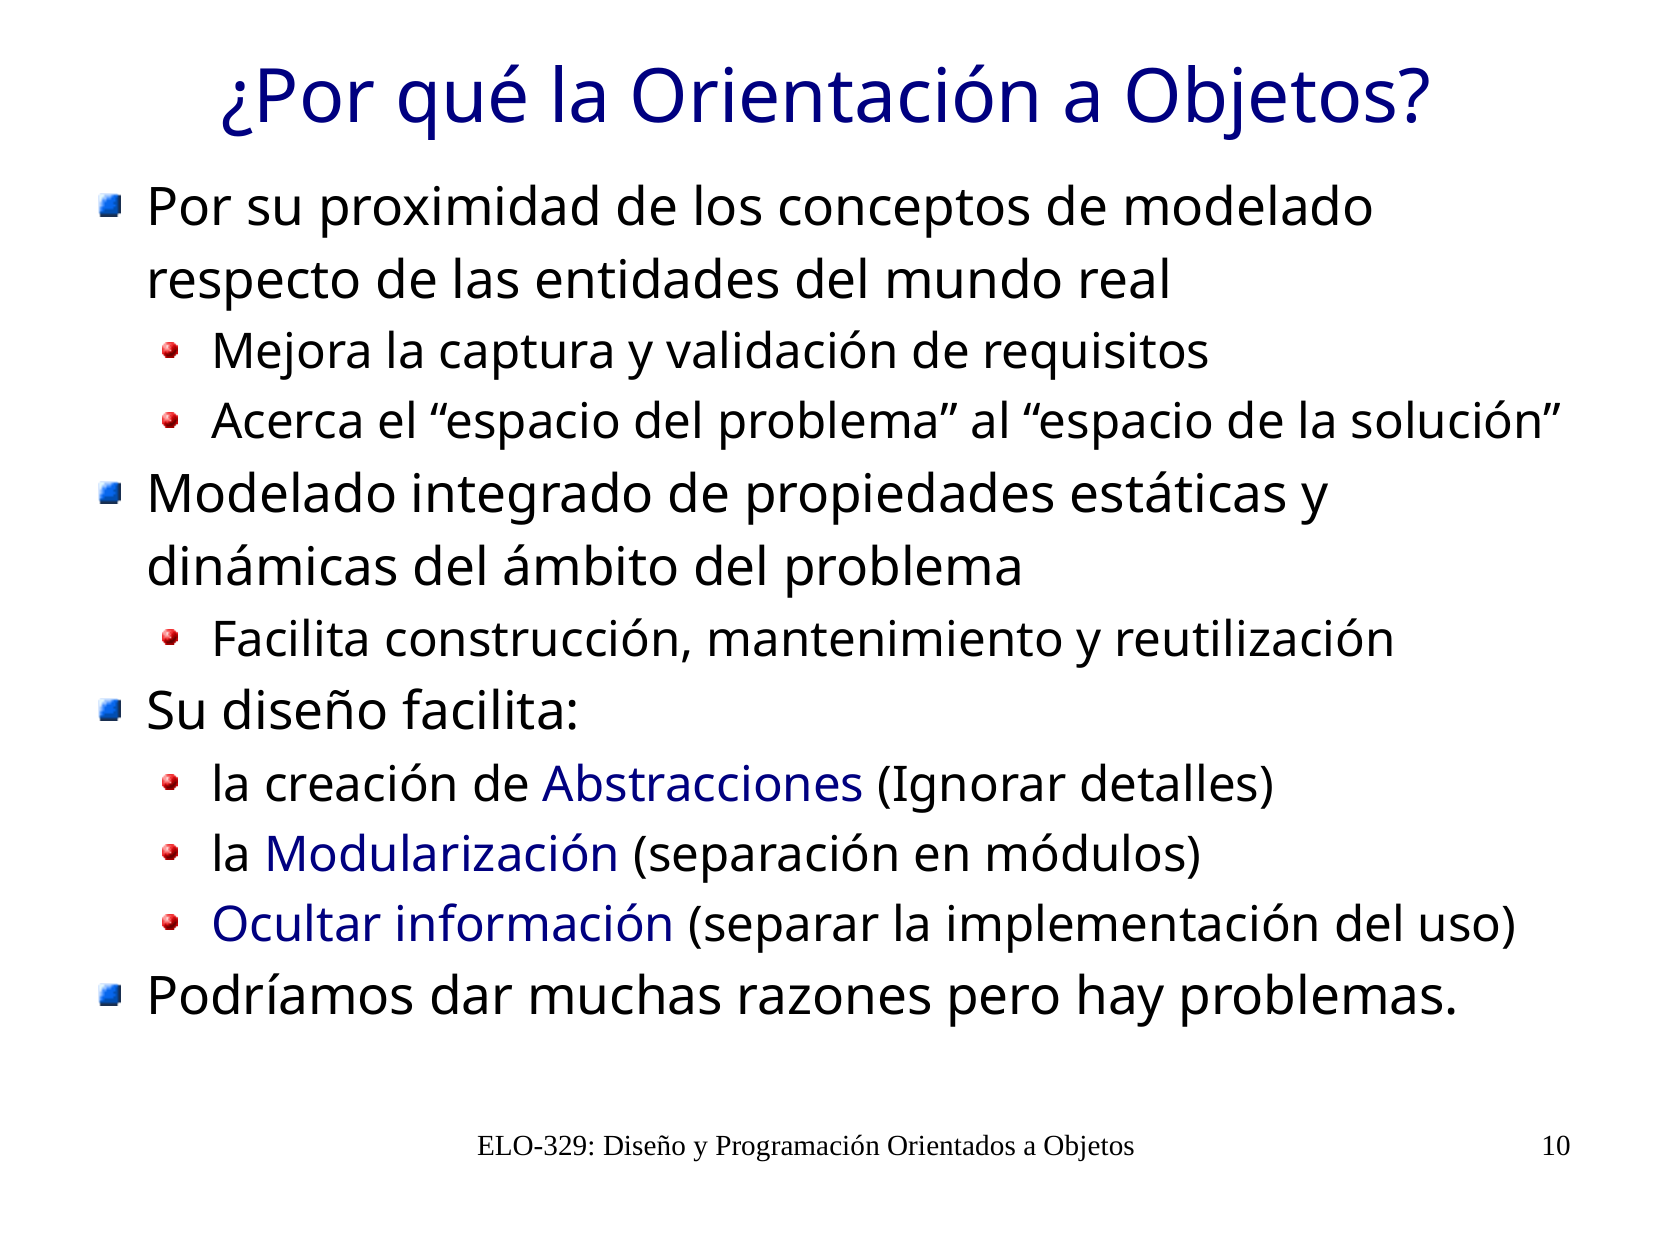

# ¿Por qué la Orientación a Objetos?
Por su proximidad de los conceptos de modelado respecto de las entidades del mundo real
Mejora la captura y validación de requisitos
Acerca el “espacio del problema” al “espacio de la solución”
Modelado integrado de propiedades estáticas y dinámicas del ámbito del problema
Facilita construcción, mantenimiento y reutilización
Su diseño facilita:
la creación de Abstracciones (Ignorar detalles)
la Modularización (separación en módulos)
Ocultar información (separar la implementación del uso)
Podríamos dar muchas razones pero hay problemas.
10